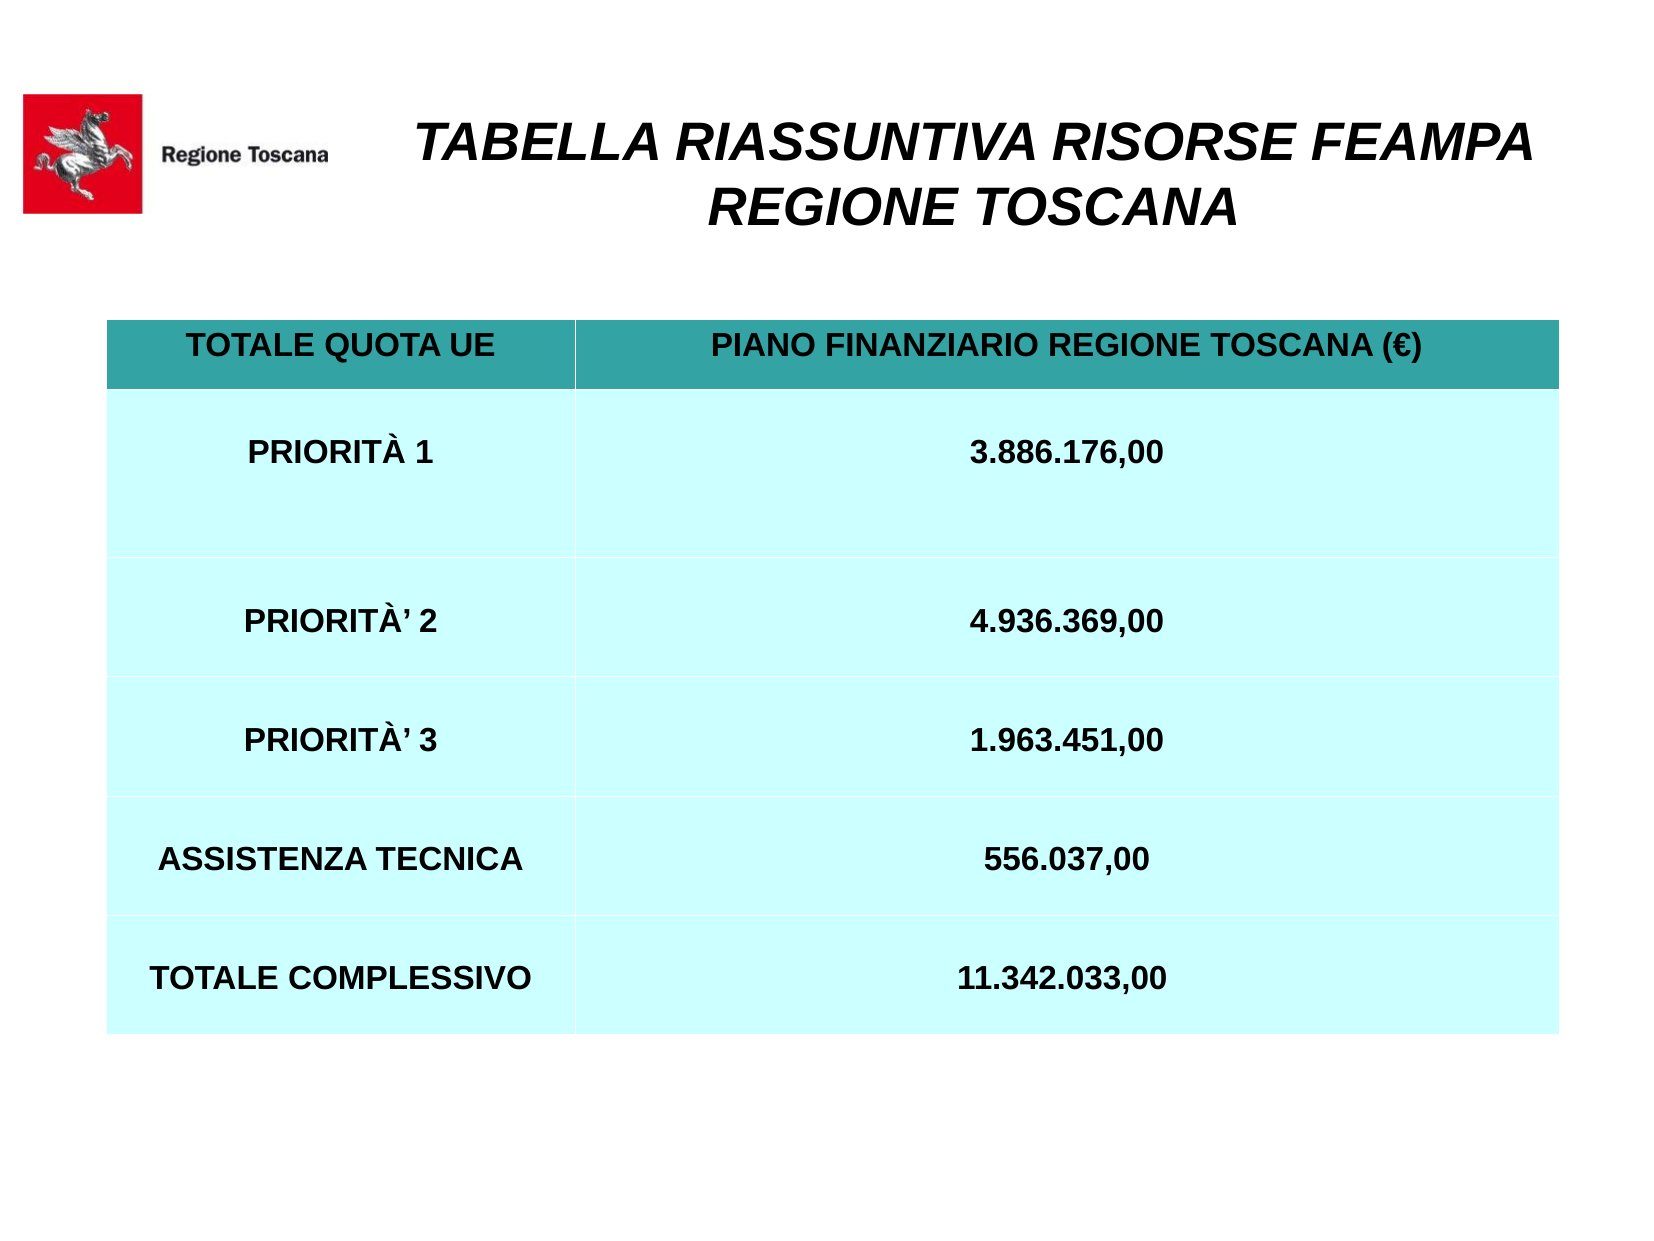

# TABELLA RIASSUNTIVA RISORSE FEAMPA REGIONE TOSCANA
| TOTALE QUOTA UE | PIANO FINANZIARIO REGIONE TOSCANA (€) |
| --- | --- |
| PRIORITÀ 1 | 3.886.176,00 |
| PRIORITÀ’ 2 | 4.936.369,00 |
| PRIORITÀ’ 3 | 1.963.451,00 |
| ASSISTENZA TECNICA | 556.037,00 |
| TOTALE COMPLESSIVO | 11.342.033,00 |